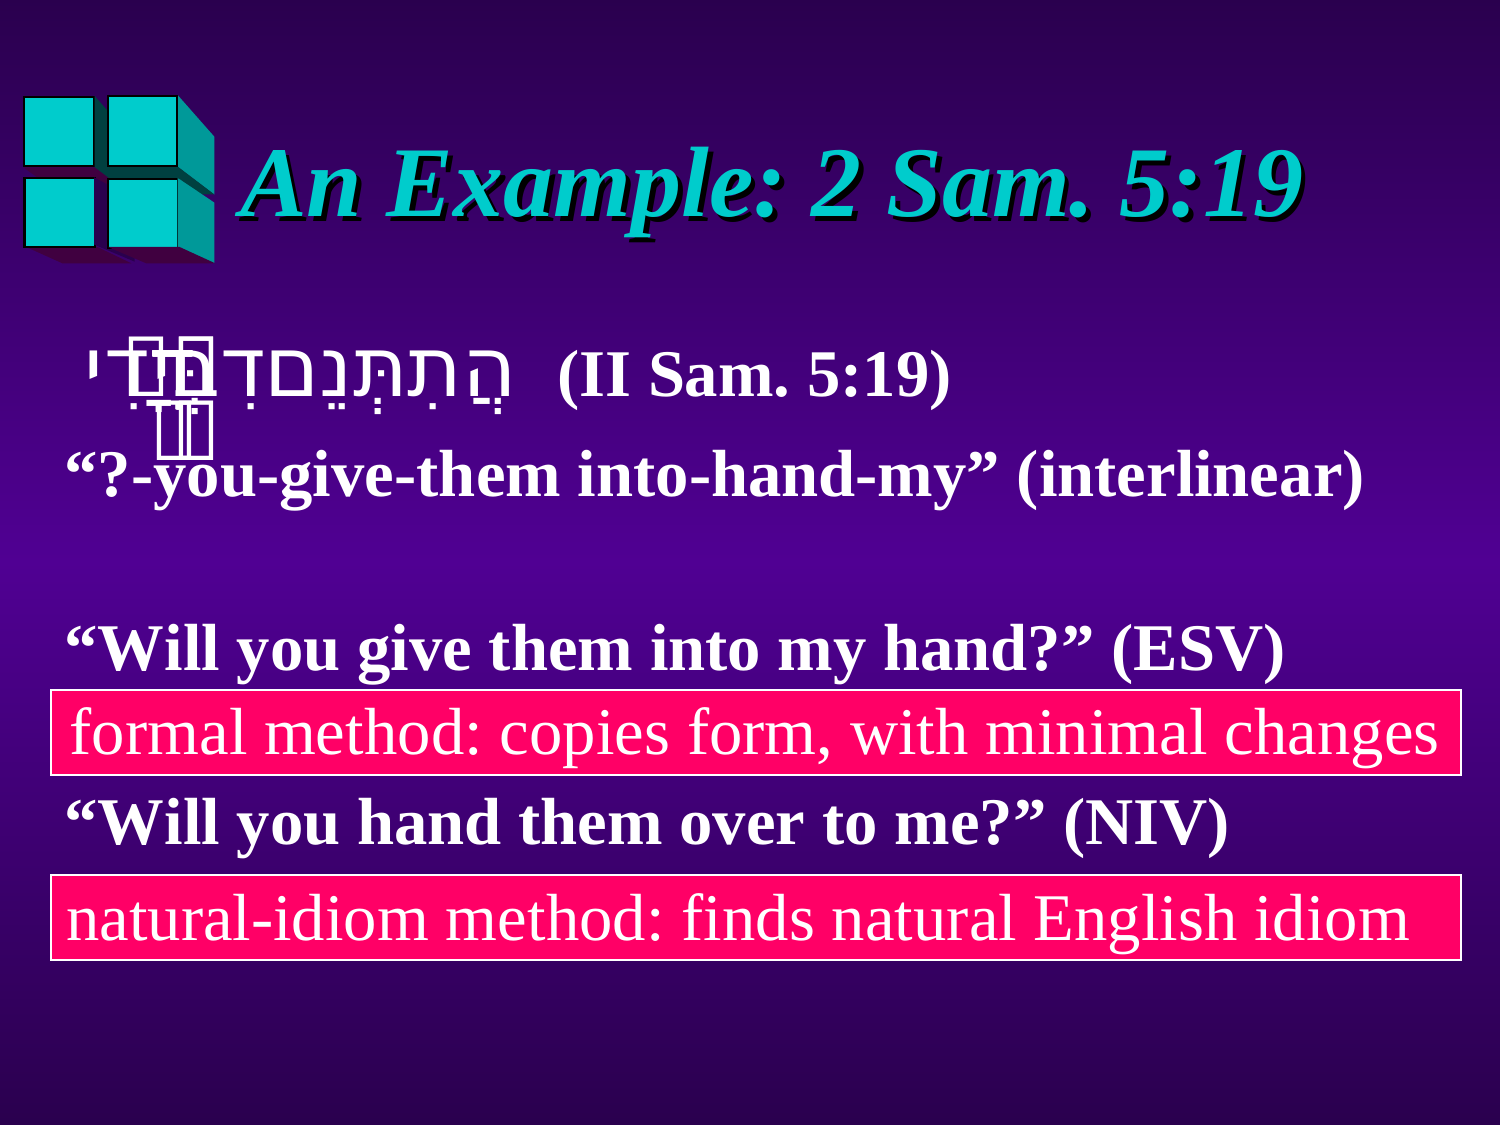

# An Example: 2 Sam. 5:19
 הֲתִתְּנֵם בְּיָדִ֑י (II Sam. 5:19)
“?-you-give-them into-hand-my” (interlinear)
“Will you give them into my hand?” (ESV)
“Will you hand them over to me?” (NIV)
formal method: copies form, with minimal changes
natural-idiom method: finds natural English idiom